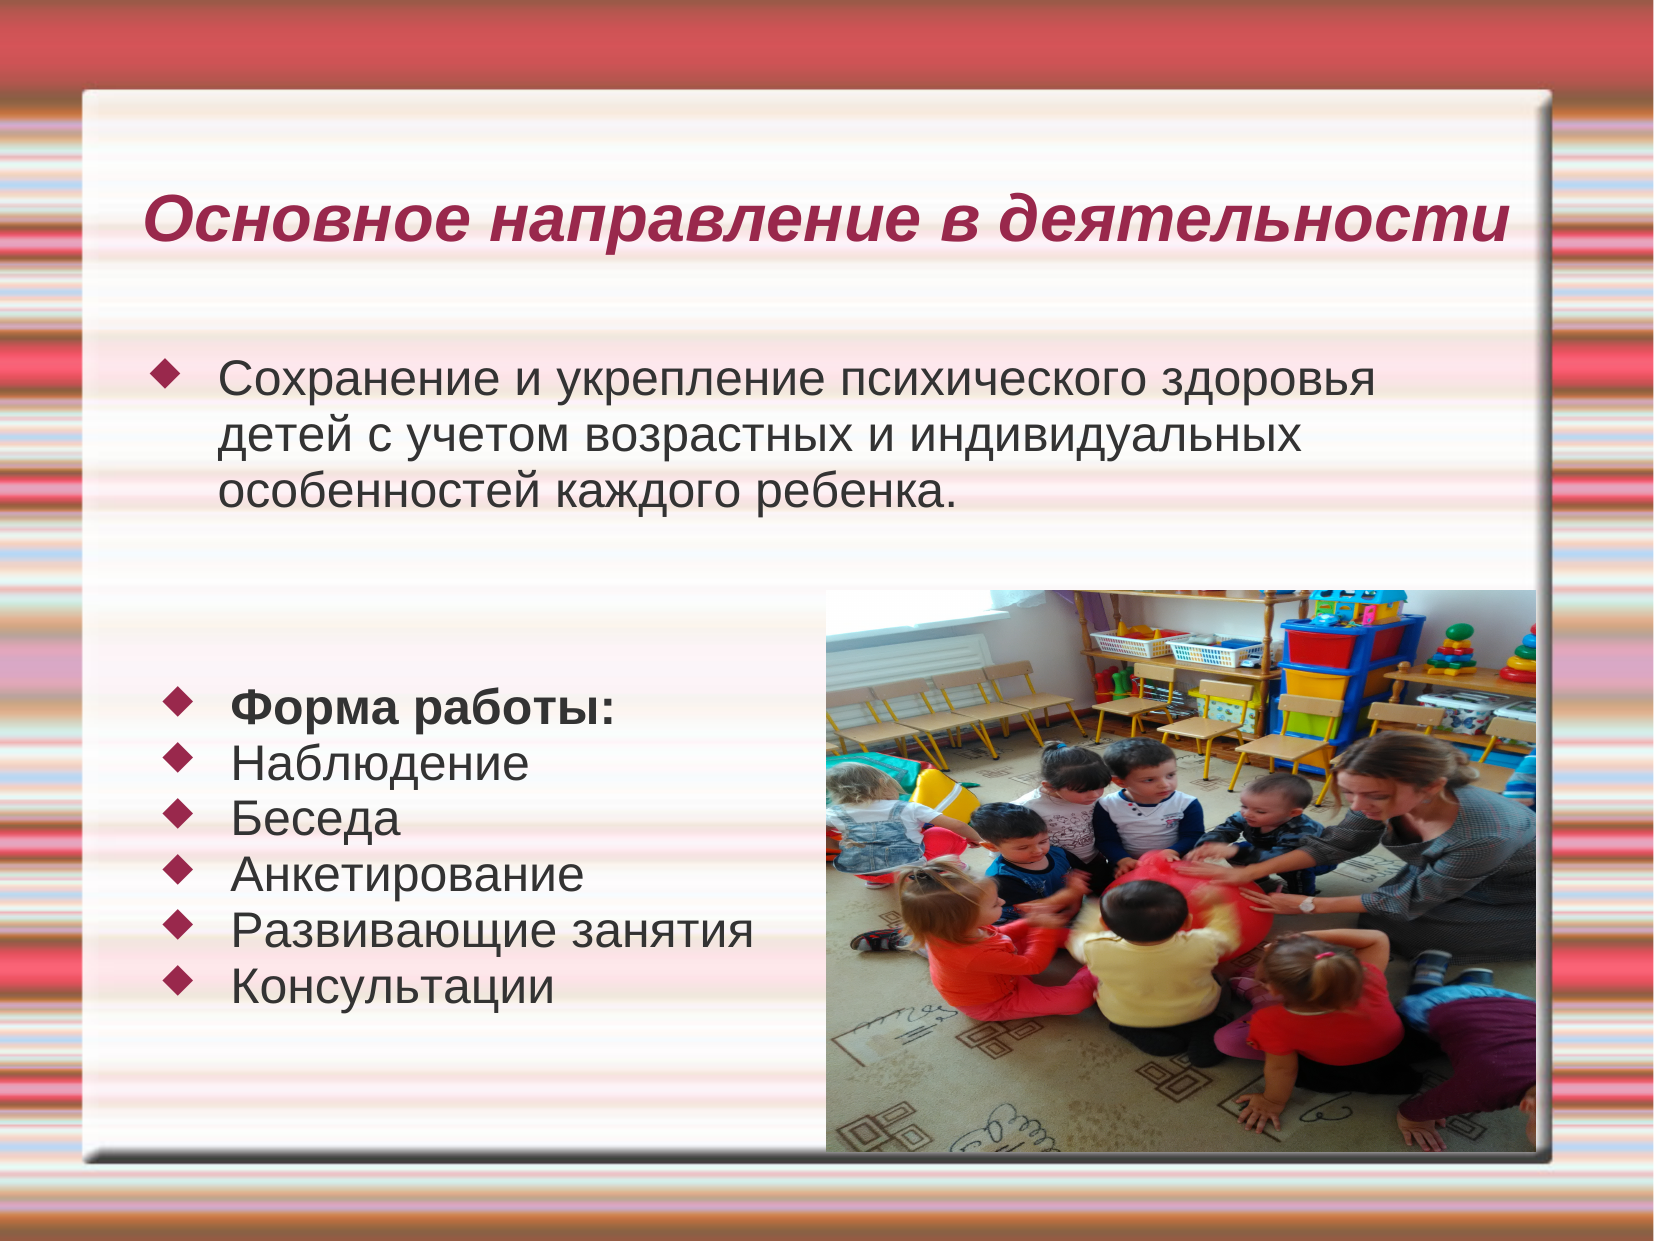

# Основное направление в деятельности
Сохранение и укрепление психического здоровья детей с учетом возрастных и индивидуальных особенностей каждого ребенка.
Форма работы:
Наблюдение
Беседа
Анкетирование
Развивающие занятия
Консультации